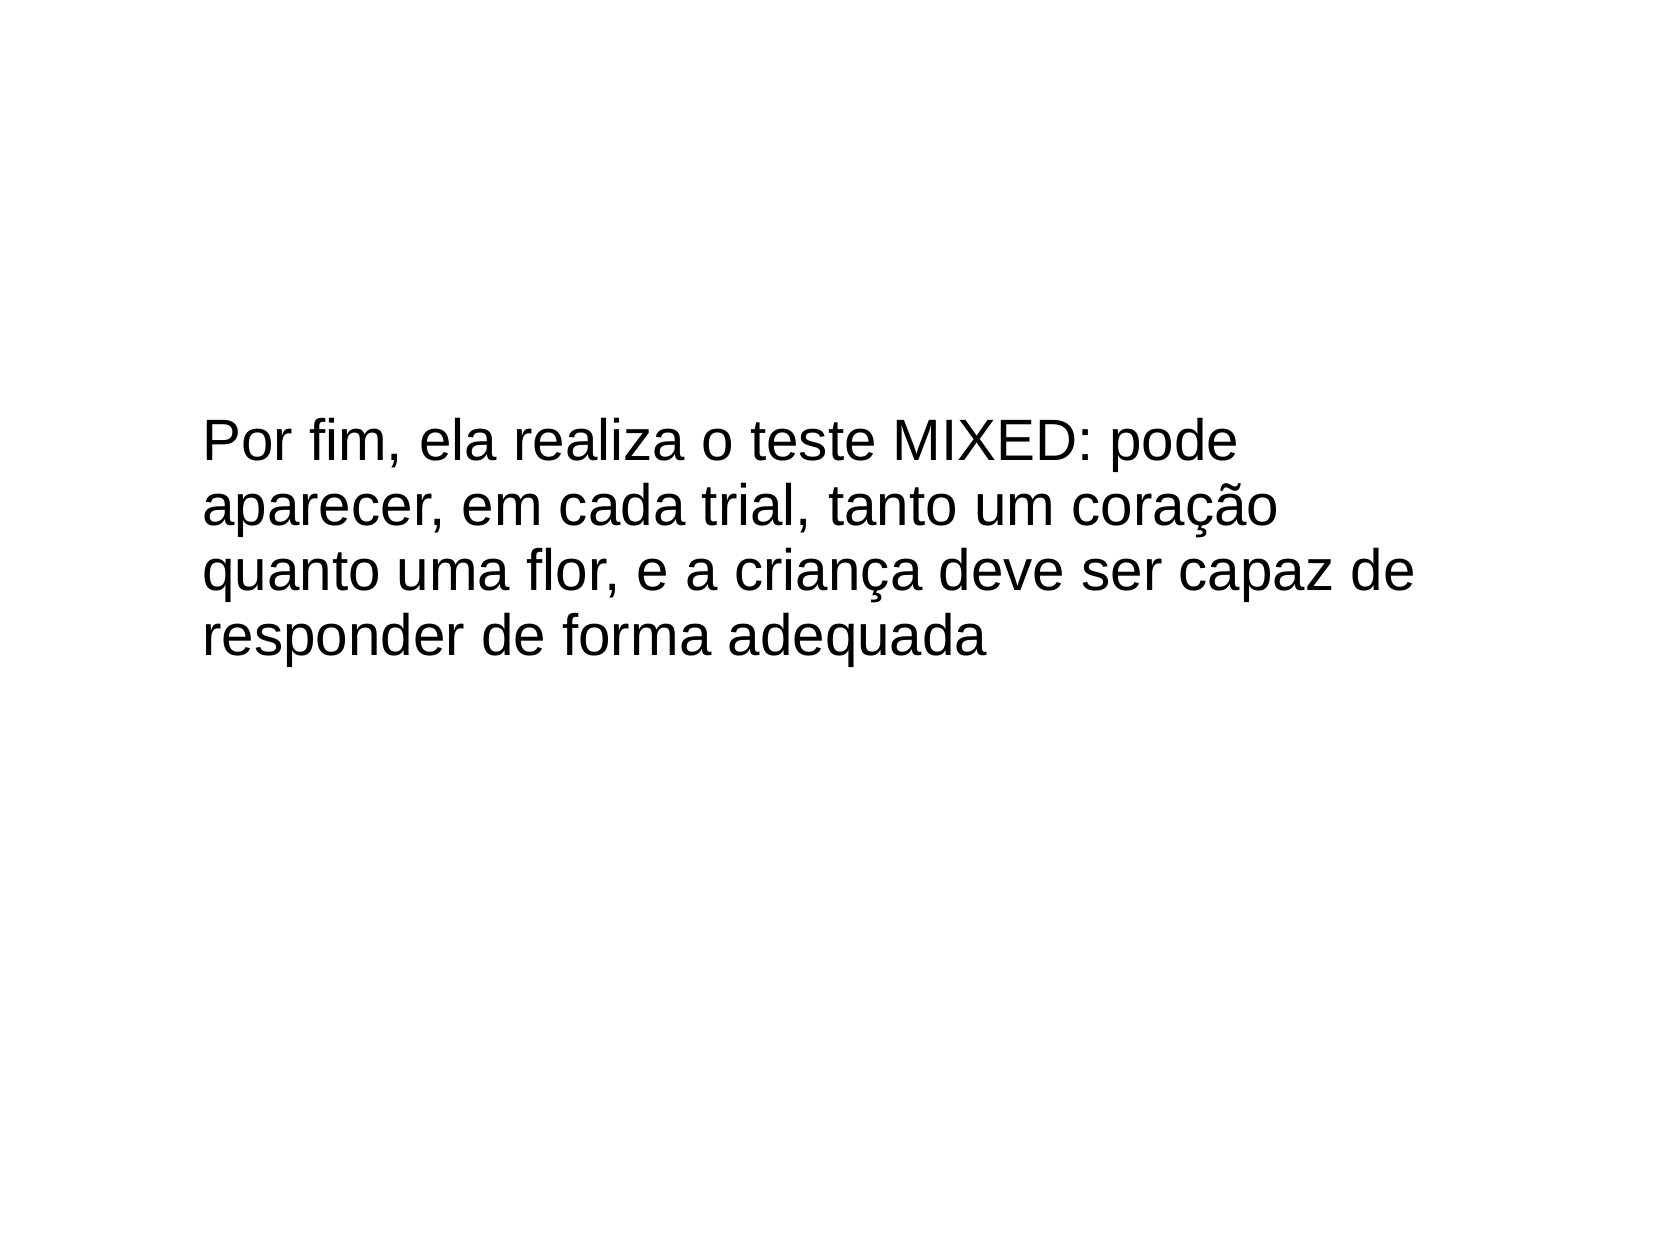

Por fim, ela realiza o teste MIXED: pode aparecer, em cada trial, tanto um coração quanto uma flor, e a criança deve ser capaz de responder de forma adequada